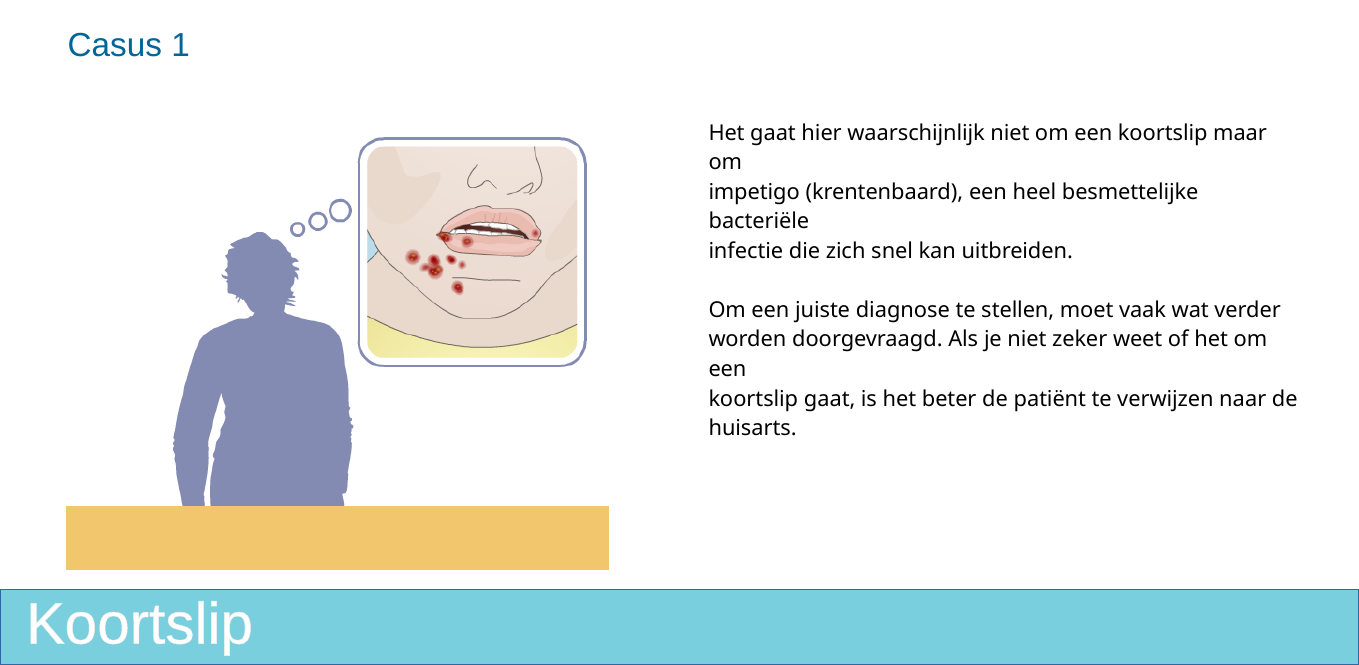

# Casus 1
Het gaat hier waarschijnlijk niet om een koortslip maar om
impetigo (krentenbaard), een heel besmettelijke bacteriële
infectie die zich snel kan uitbreiden.
Om een juiste diagnose te stellen, moet vaak wat verder
worden doorgevraagd. Als je niet zeker weet of het om een
koortslip gaat, is het beter de patiënt te verwijzen naar de
huisarts.
02 zelfzorg Acne
Koortslip